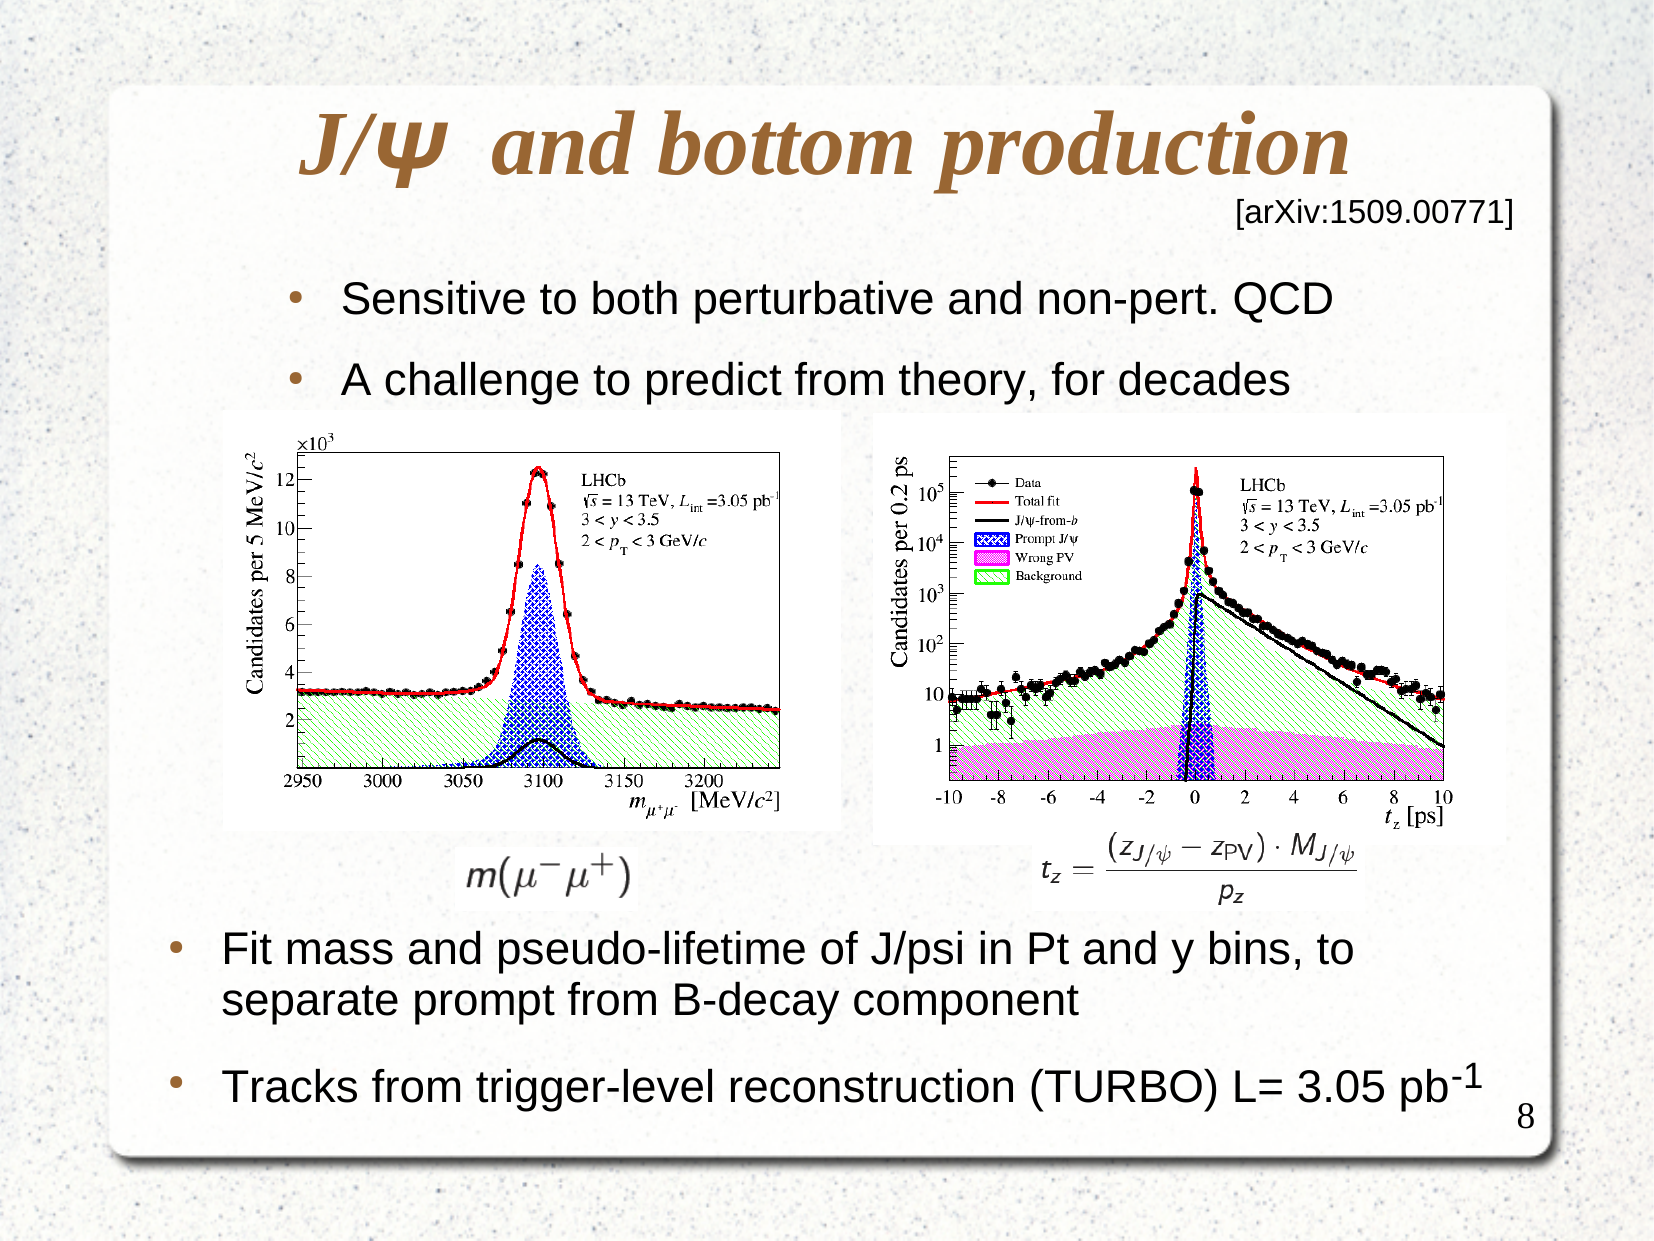

# J/Ψ and bottom production
[arXiv:1509.00771]
Sensitive to both perturbative and non-pert. QCD
A challenge to predict from theory, for decades
Fit mass and pseudo-lifetime of J/psi in Pt and y bins, to separate prompt from B-decay component
Tracks from trigger-level reconstruction (TURBO) L= 3.05 pb-1
8